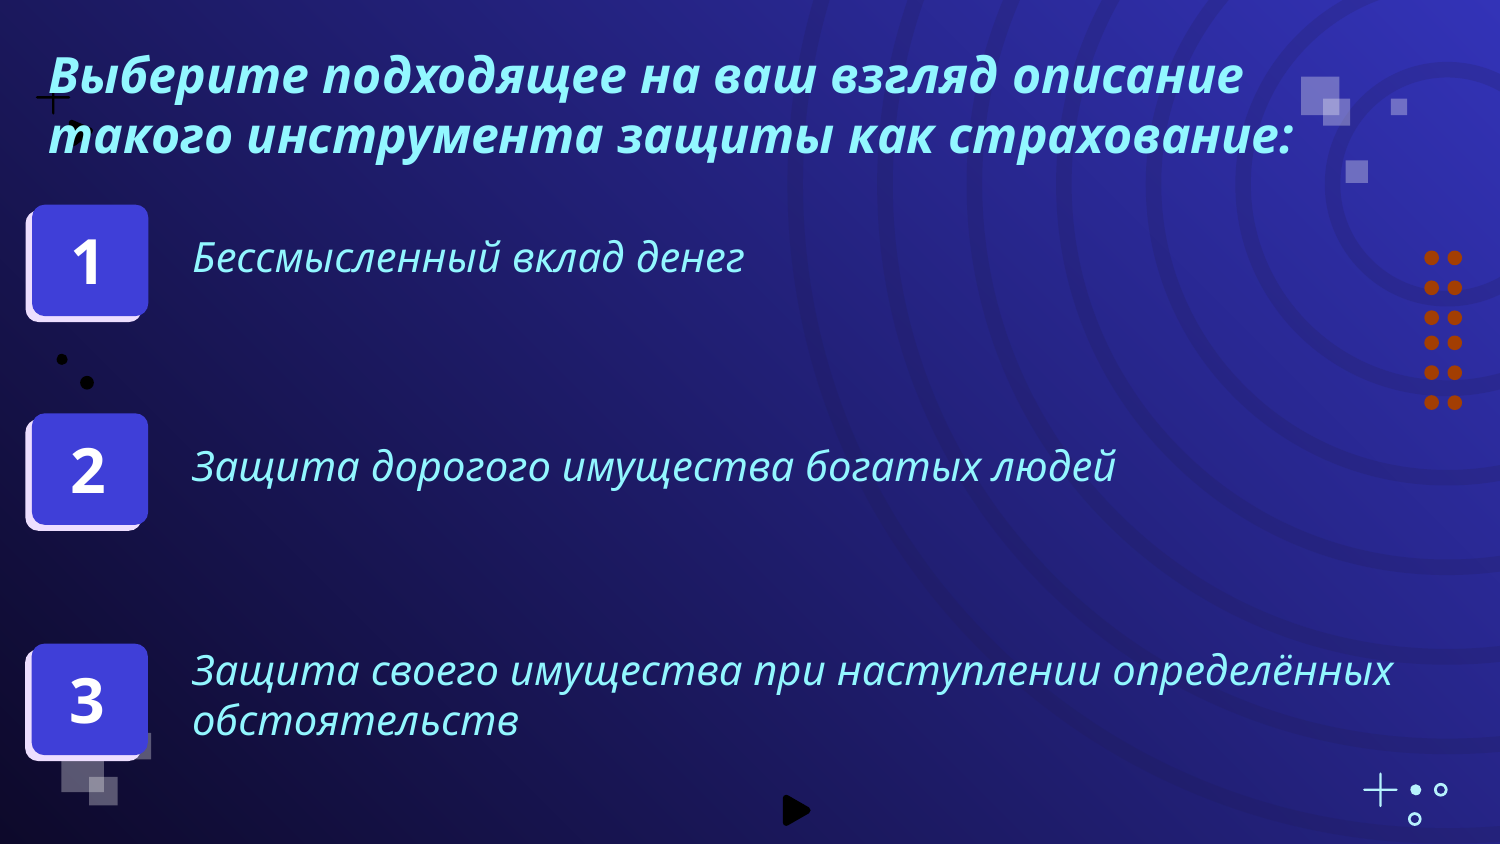

Выберите подходящее на ваш взгляд описание такого инструмента защиты как страхование:
Бессмысленный вклад денег
1
# Защита дорогого имущества богатых людей
2
Защита своего имущества при наступлении определённых обстоятельств
3